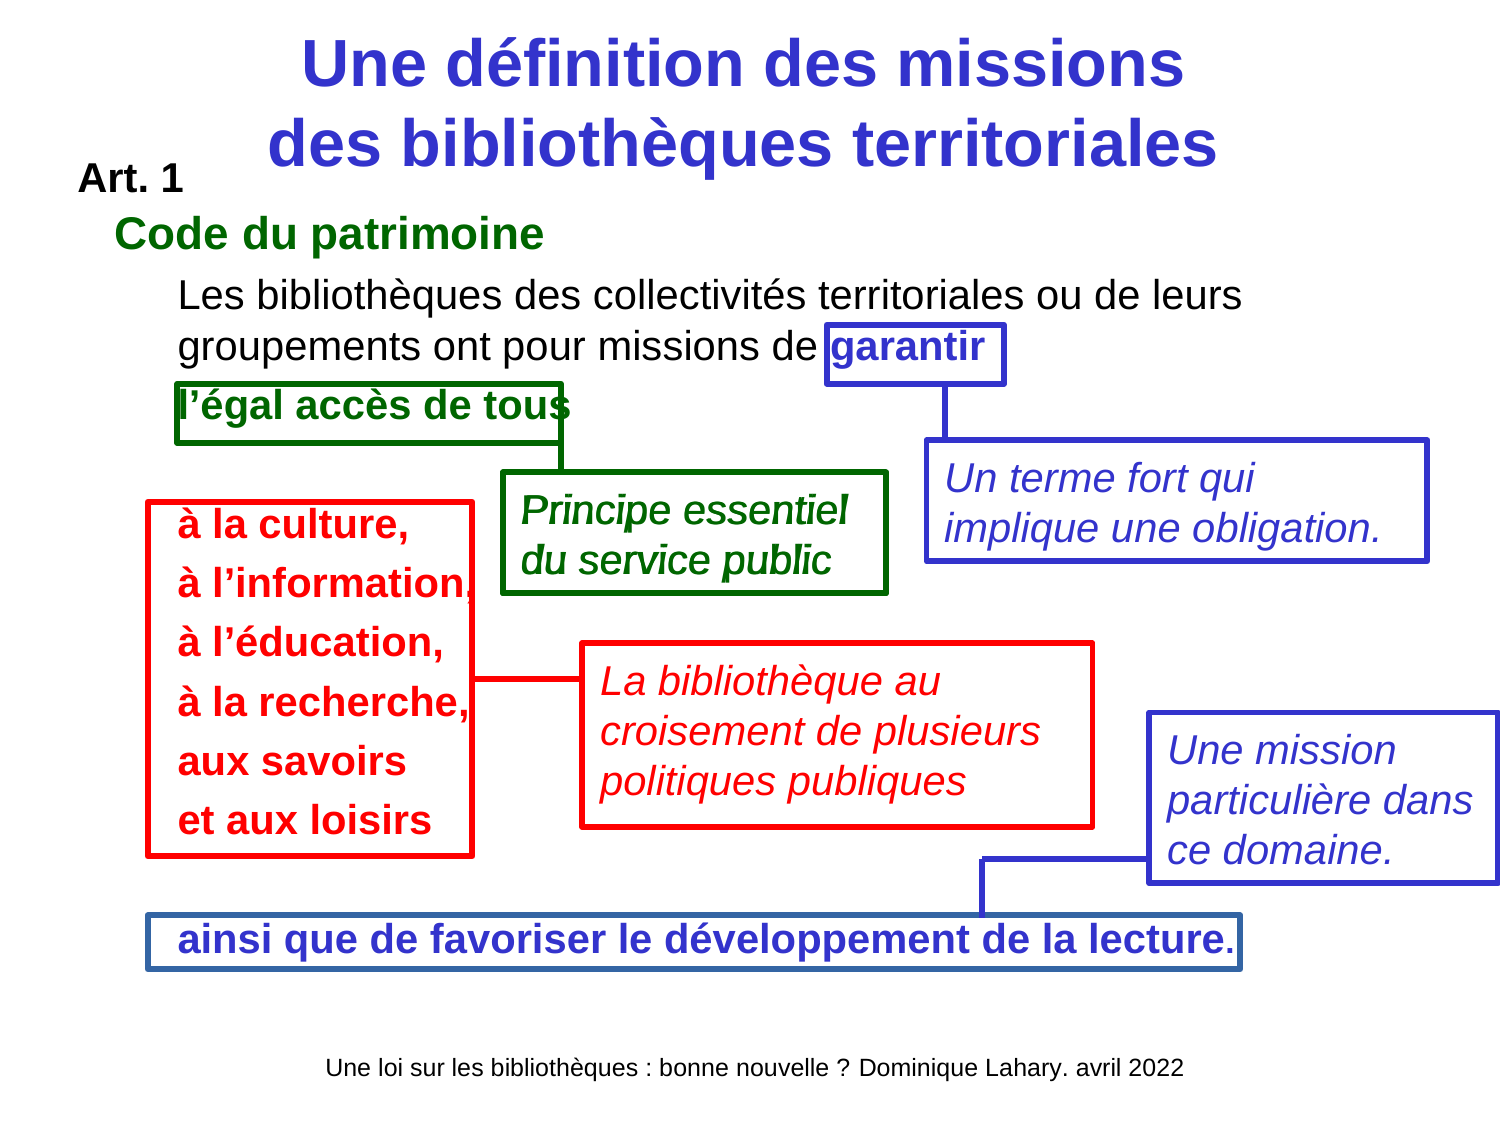

Une définition des missions
des bibliothèques territoriales
Art. 1
Code du patrimoine
	Les bibliothèques des collectivités territoriales ou de leurs groupements ont pour missions de garantir
	l’égal accès de tous
	à la culture,
	à l’information,
	à l’éducation,
	à la recherche,
	aux savoirs
	et aux loisirs
	ainsi que de favoriser le développement de la lecture.
Un terme fort qui implique une obligation.
Principe essentiel du service public
Principe essentiel du service public
La bibliothèque au croisement de plusieurs politiques publiques
Une mission particulière dans ce domaine.
Une loi sur les bibliothèques : bonne nouvelle ? Dominique Lahary. avril 2022